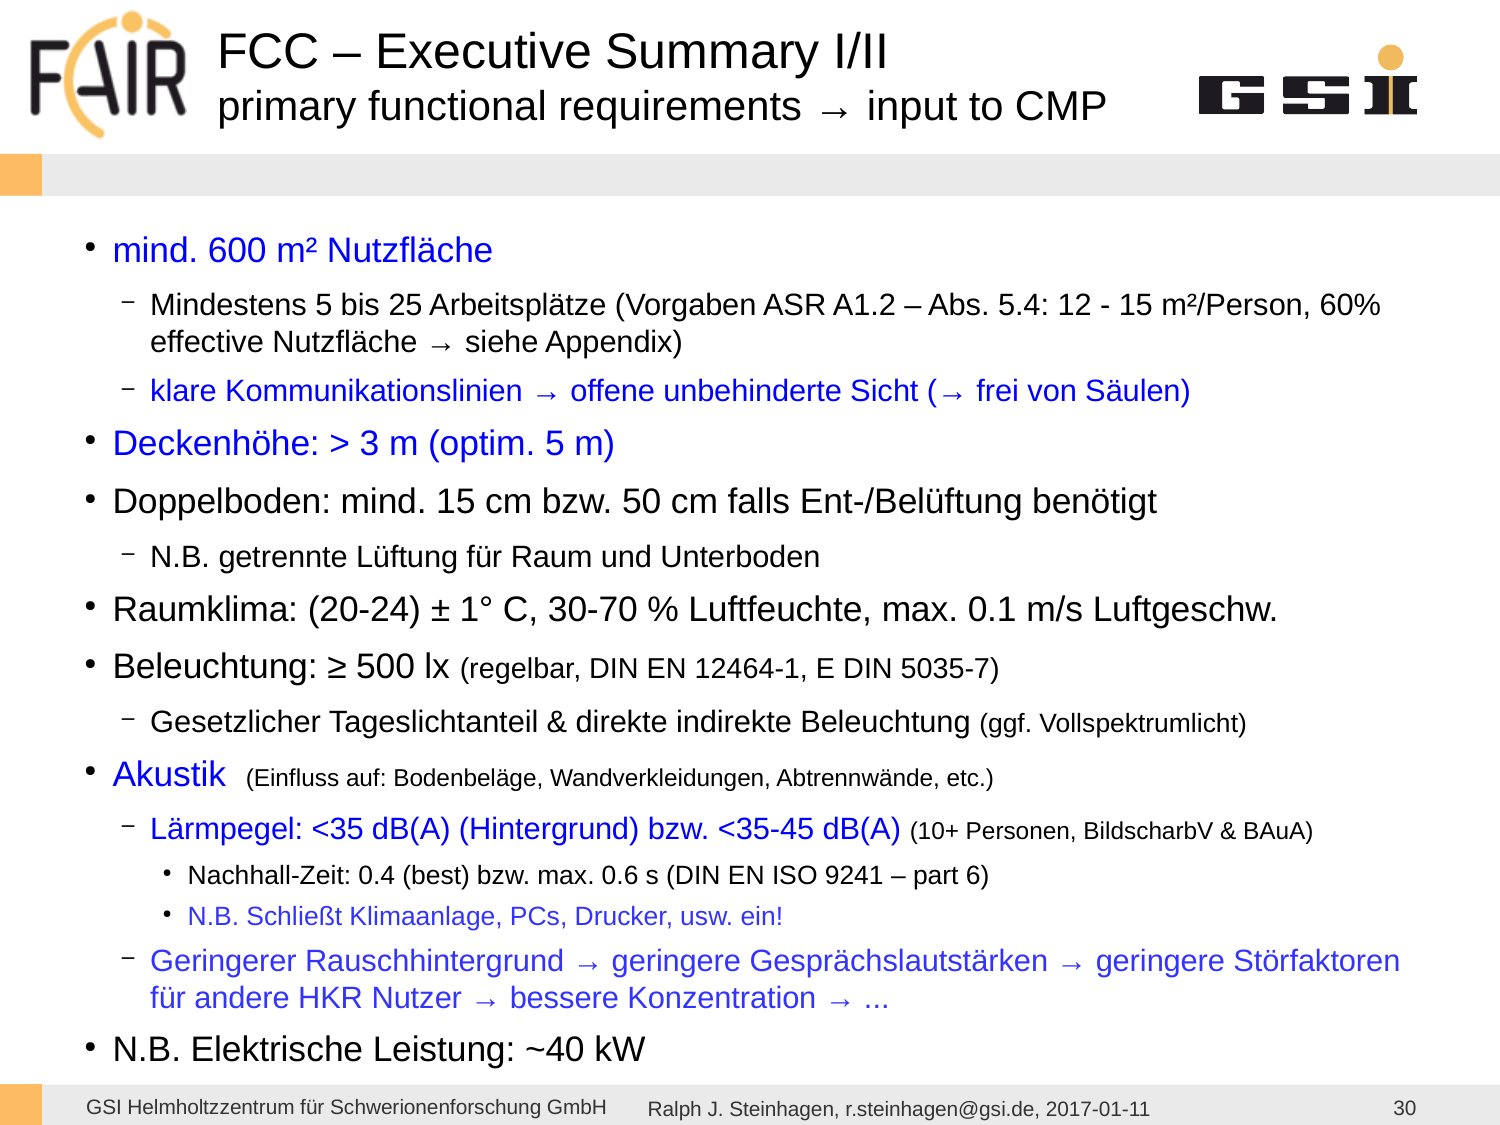

# FCC – Executive Summary I/II primary functional requirements → input to CMP
mind. 600 m² Nutzfläche
Mindestens 5 bis 25 Arbeitsplätze (Vorgaben ASR A1.2 – Abs. 5.4: 12 - 15 m²/Person, 60% effective Nutzfläche → siehe Appendix)
klare Kommunikationslinien → offene unbehinderte Sicht (→ frei von Säulen)
Deckenhöhe: > 3 m (optim. 5 m)
Doppelboden: mind. 15 cm bzw. 50 cm falls Ent-/Belüftung benötigt
N.B. getrennte Lüftung für Raum und Unterboden
Raumklima: (20-24) ± 1° C, 30-70 % Luftfeuchte, max. 0.1 m/s Luftgeschw.
Beleuchtung: ≥ 500 lx (regelbar, DIN EN 12464-1, E DIN 5035-7)
Gesetzlicher Tageslichtanteil & direkte indirekte Beleuchtung (ggf. Vollspektrumlicht)
Akustik (Einfluss auf: Bodenbeläge, Wandverkleidungen, Abtrennwände, etc.)
Lärmpegel: <35 dB(A) (Hintergrund) bzw. <35-45 dB(A) (10+ Personen, BildscharbV & BAuA)
Nachhall-Zeit: 0.4 (best) bzw. max. 0.6 s (DIN EN ISO 9241 – part 6)
N.B. Schließt Klimaanlage, PCs, Drucker, usw. ein!
Geringerer Rauschhintergrund → geringere Gesprächslautstärken → geringere Störfaktoren für andere HKR Nutzer → bessere Konzentration → ...
N.B. Elektrische Leistung: ~40 kW